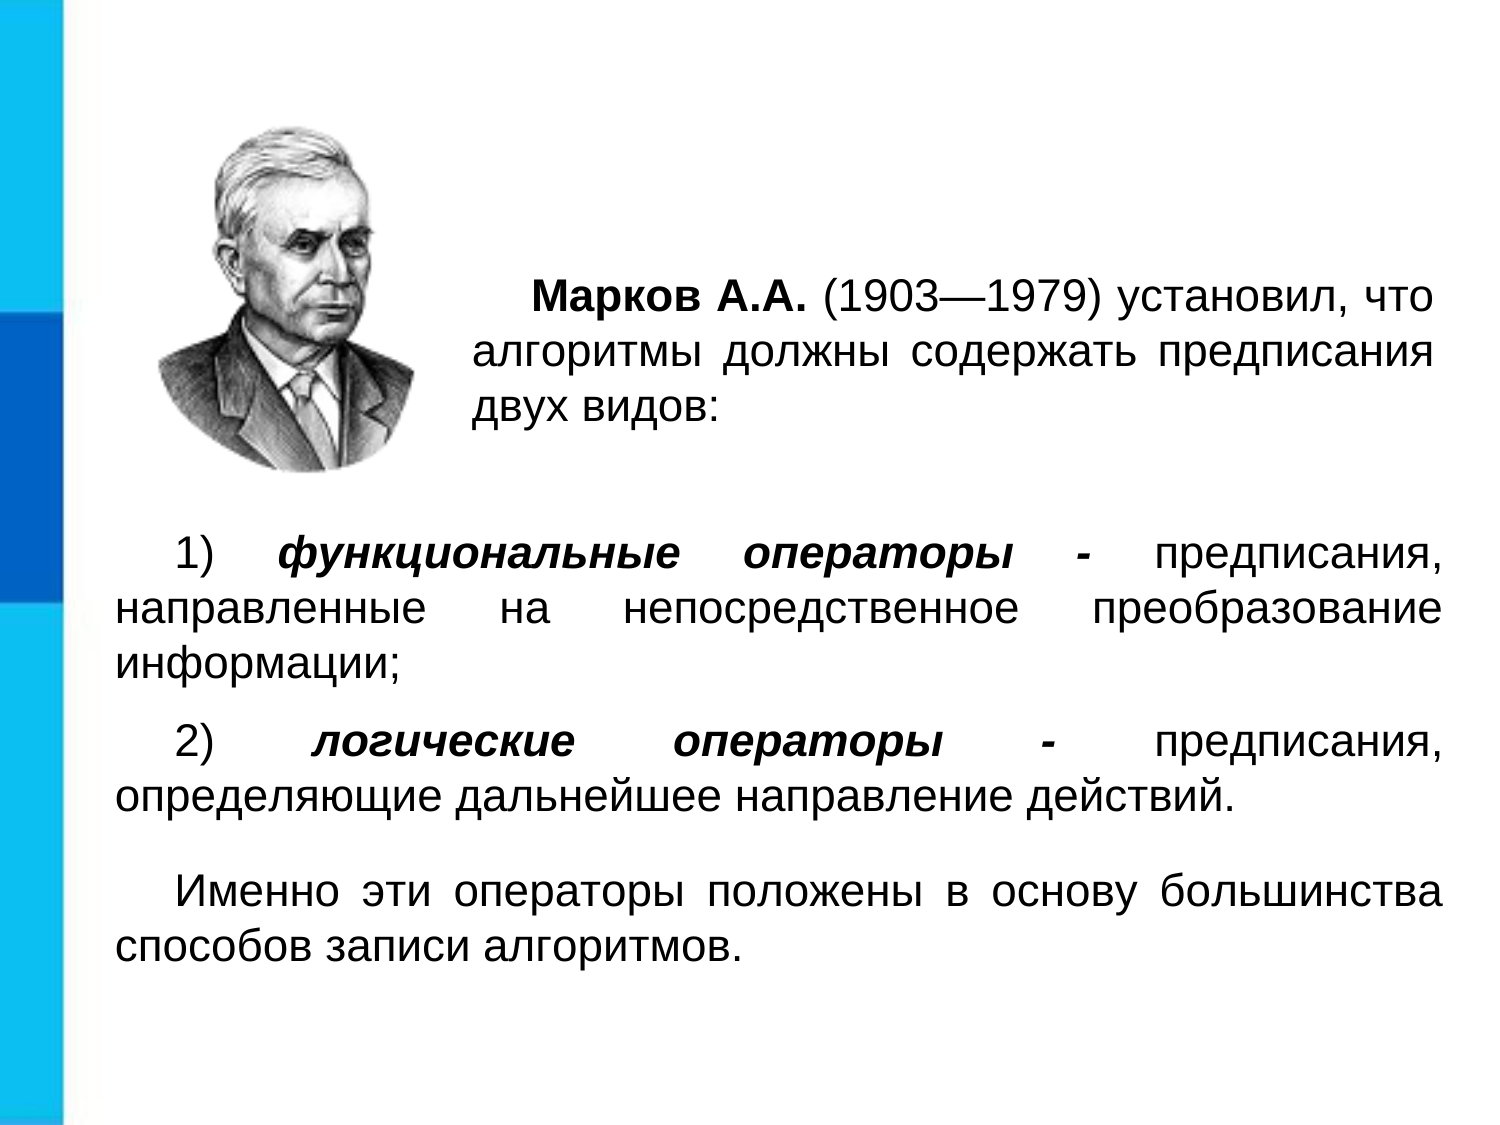

Марков А.А. (1903—1979) установил, что алгоритмы должны содержать предписания двух видов:
1) функциональные операторы - предписания, направленные на непосредственное преобразование информации;
2) логические операторы - предписания, определяющие дальнейшее направление действий.
Именно эти операторы положены в основу большинства способов записи алгоритмов.